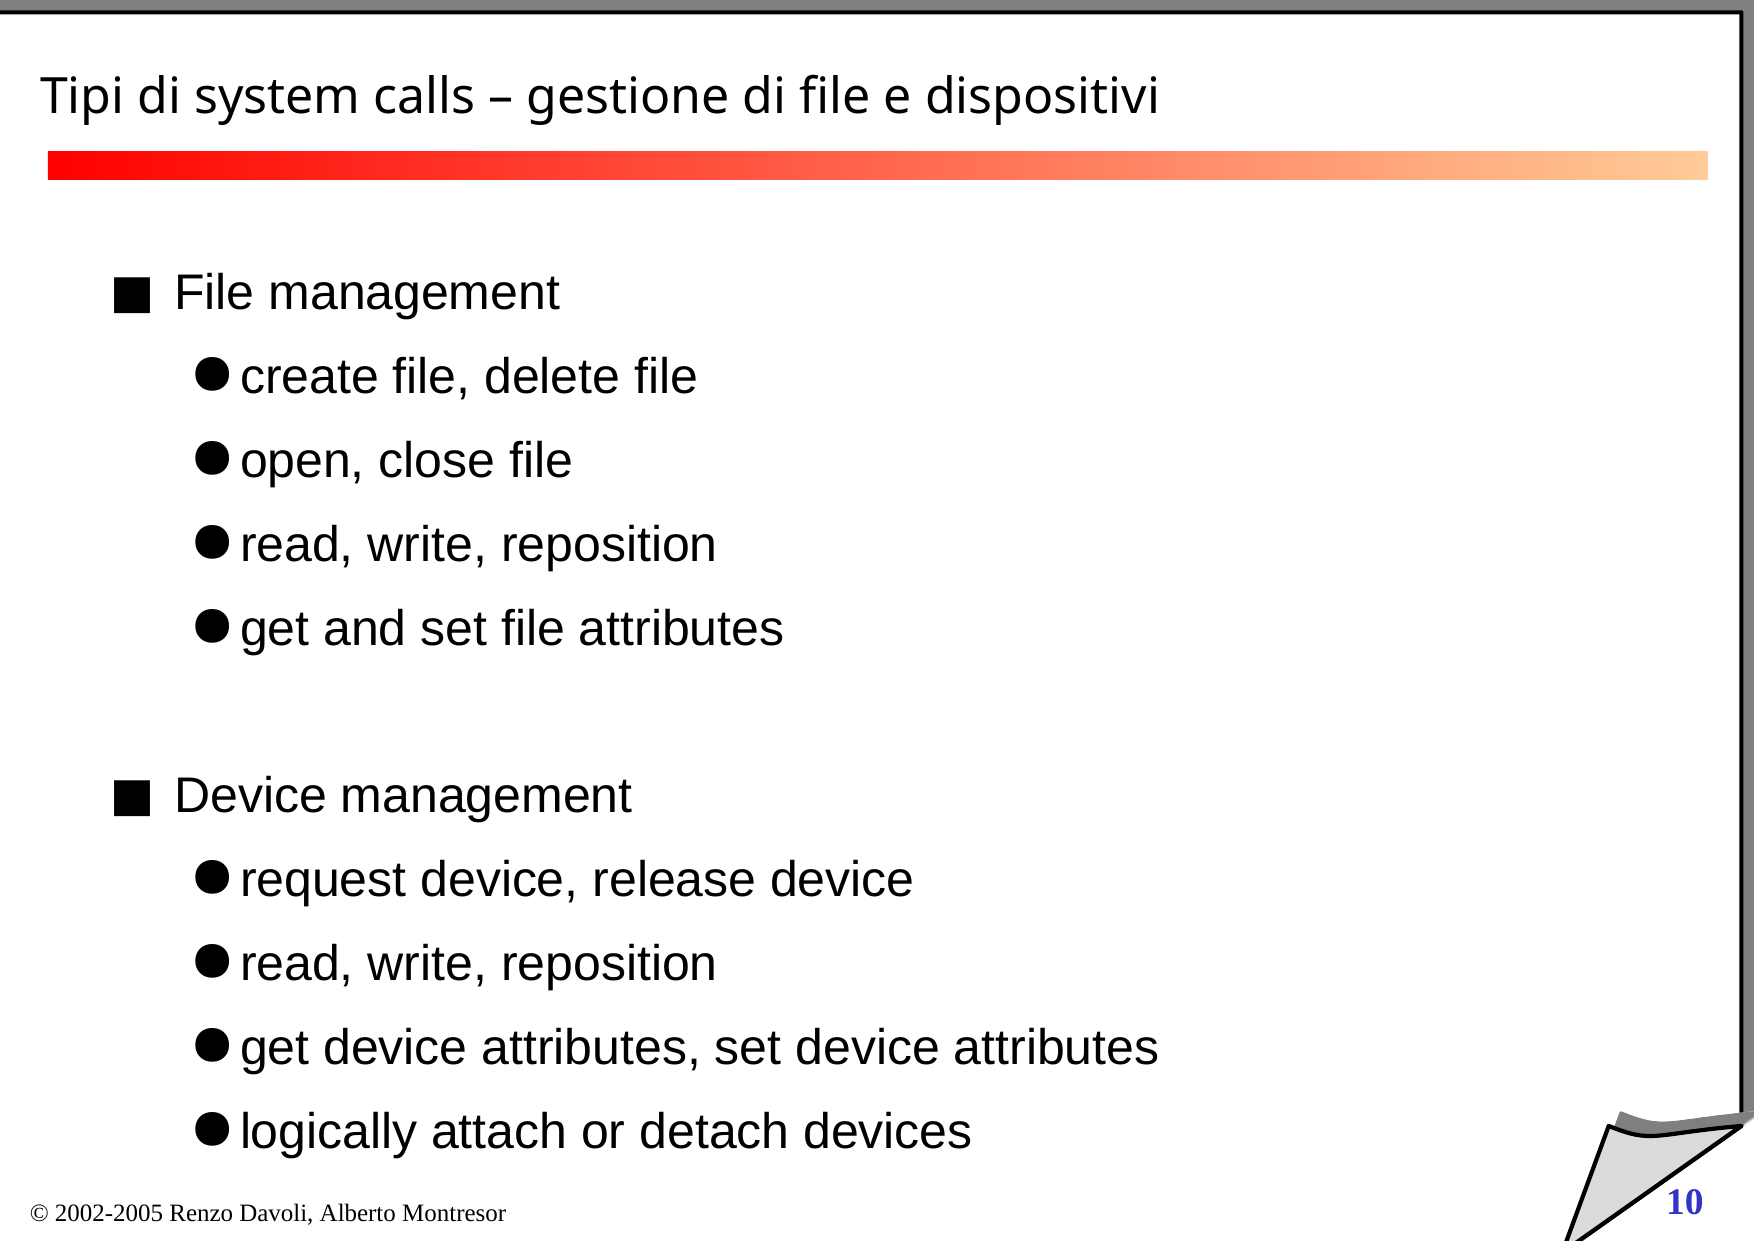

# Tipi di system calls – gestione di file e dispositivi
n	File management
l	create file, delete file
l	open, close file
l	read, write, reposition
l	get and set file attributes
n	Device management
l	request device, release device
l	read, write, reposition
l	get device attributes, set device attributes
l	logically attach or detach devices